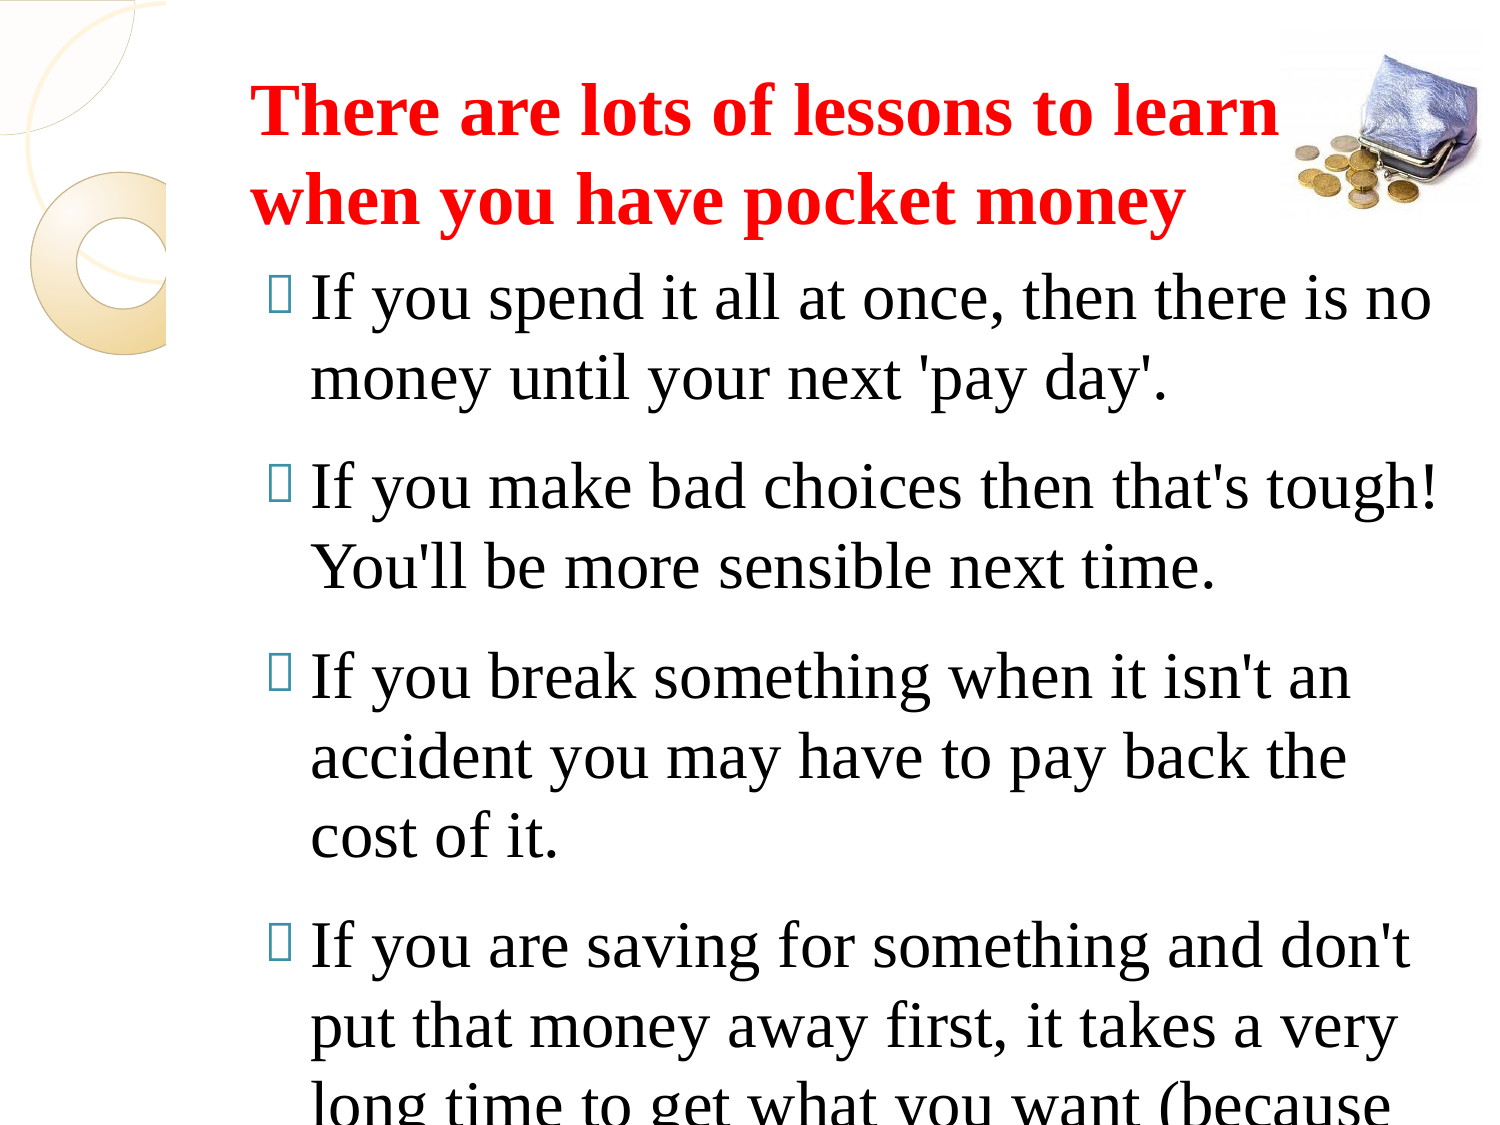

# There are lots of lessons to learn when you have pocket money
If you spend it all at once, then there is no money until your next 'pay day'.
If you make bad choices then that's tough! You'll be more sensible next time.
If you break something when it isn't an accident you may have to pay back the cost of it.
If you are saving for something and don't put that money away first, it takes a very long time to get what you want (because you have usually spent your money on something else).
If you borrow money, you have to pay it back.